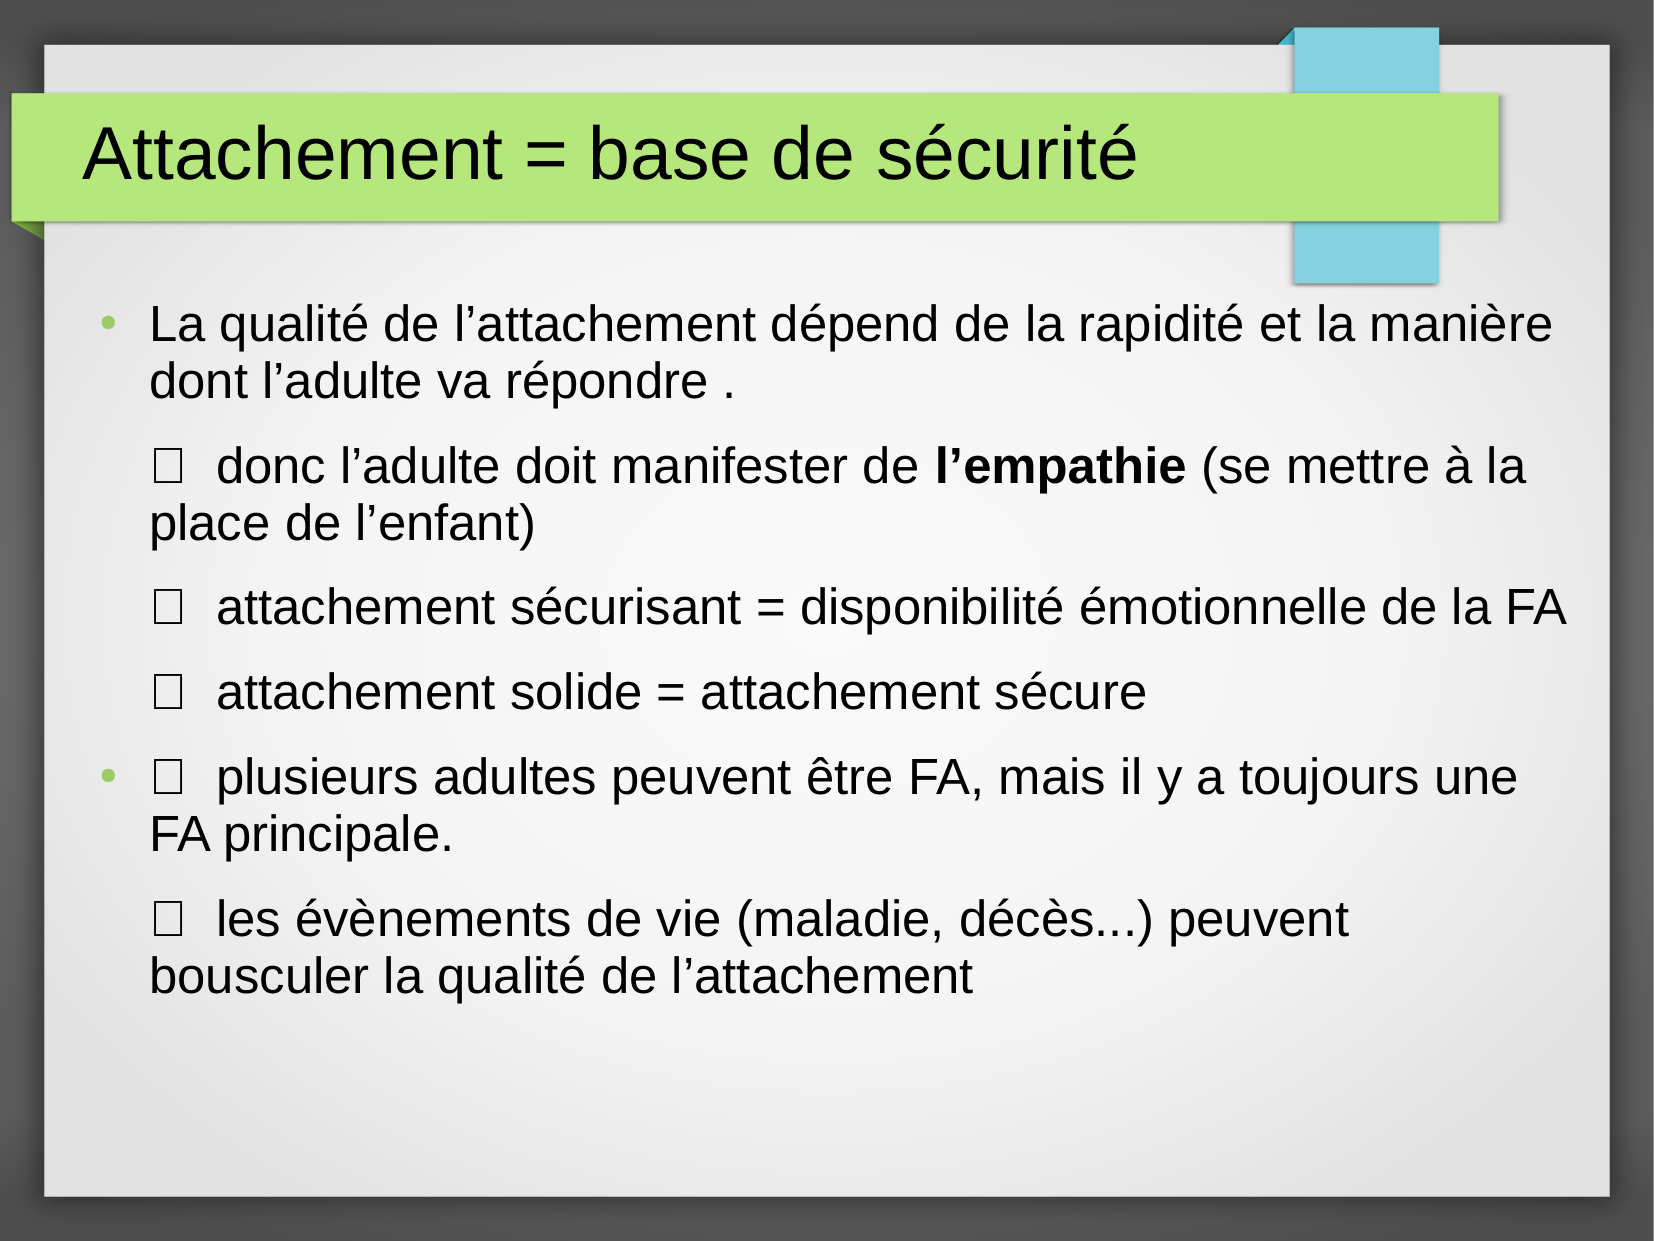

# Attachement = base de sécurité
La qualité de l’attachement dépend de la rapidité et la manière dont l’adulte va répondre .
 donc l’adulte doit manifester de l’empathie (se mettre à la place de l’enfant)
 attachement sécurisant = disponibilité émotionnelle de la FA
 attachement solide = attachement sécure
 plusieurs adultes peuvent être FA, mais il y a toujours une FA principale.
 les évènements de vie (maladie, décès...) peuvent bousculer la qualité de l’attachement